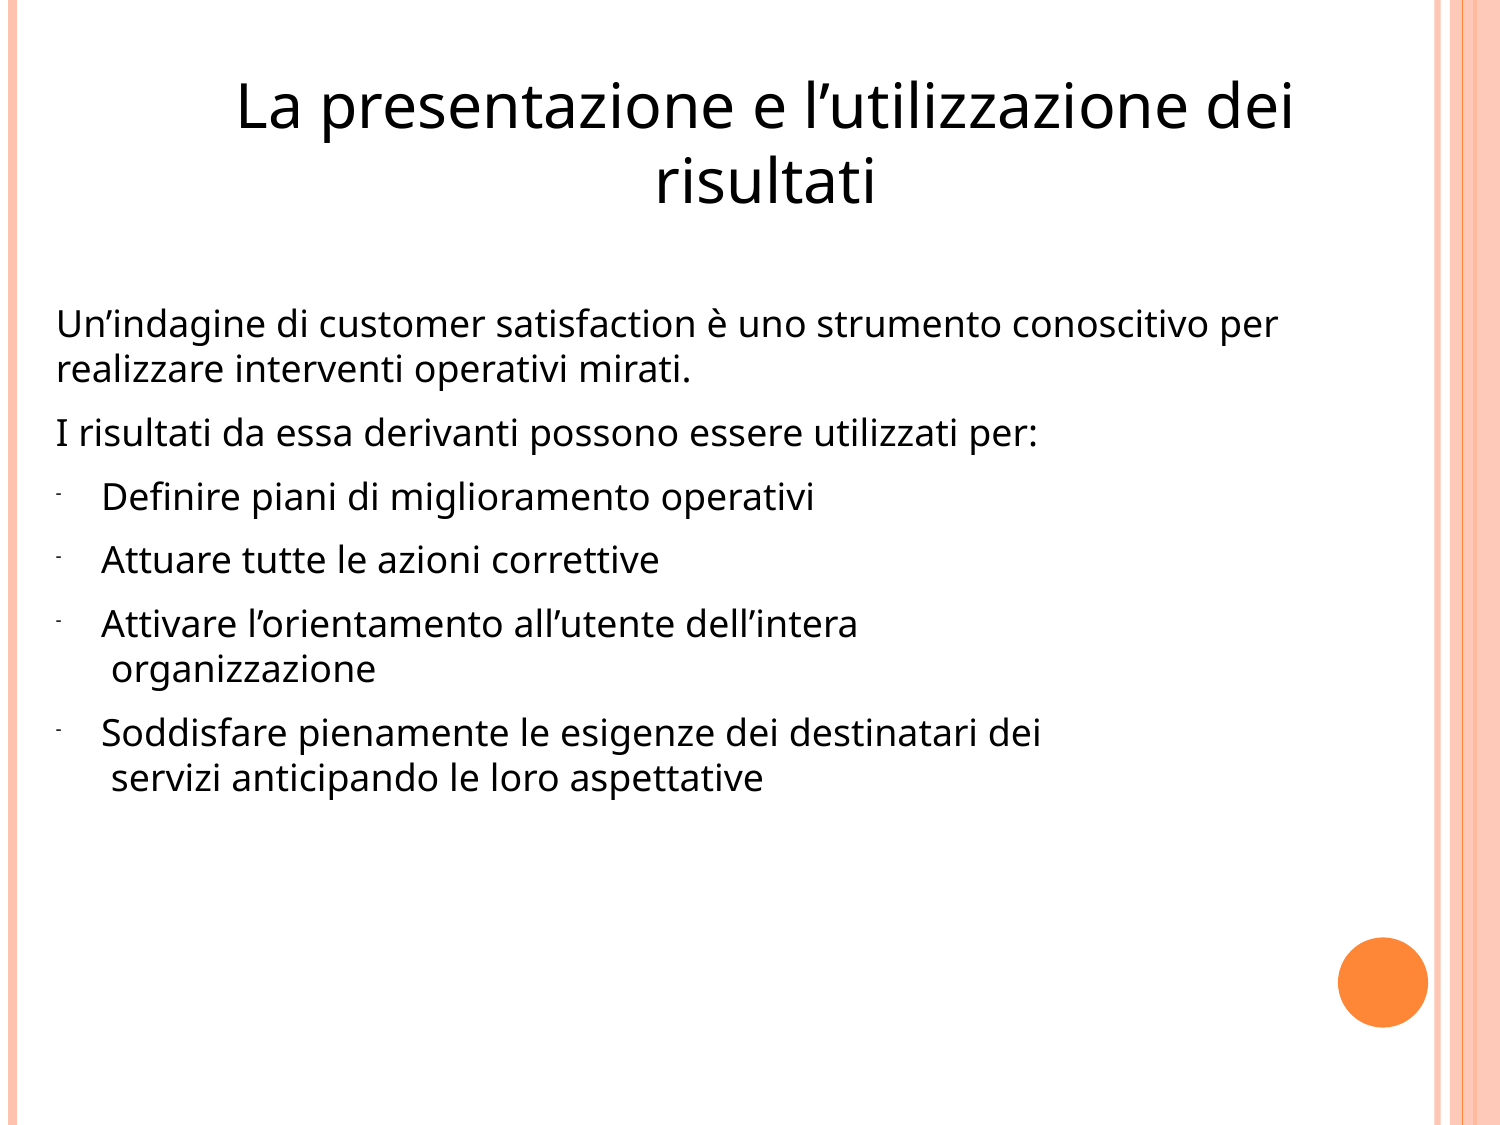

La presentazione e l’utilizzazione dei risultati
Un’indagine di customer satisfaction è uno strumento conoscitivo per realizzare interventi operativi mirati.
I risultati da essa derivanti possono essere utilizzati per:
 Definire piani di miglioramento operativi
 Attuare tutte le azioni correttive
 Attivare l’orientamento all’utente dell’intera
 organizzazione
 Soddisfare pienamente le esigenze dei destinatari dei
 servizi anticipando le loro aspettative